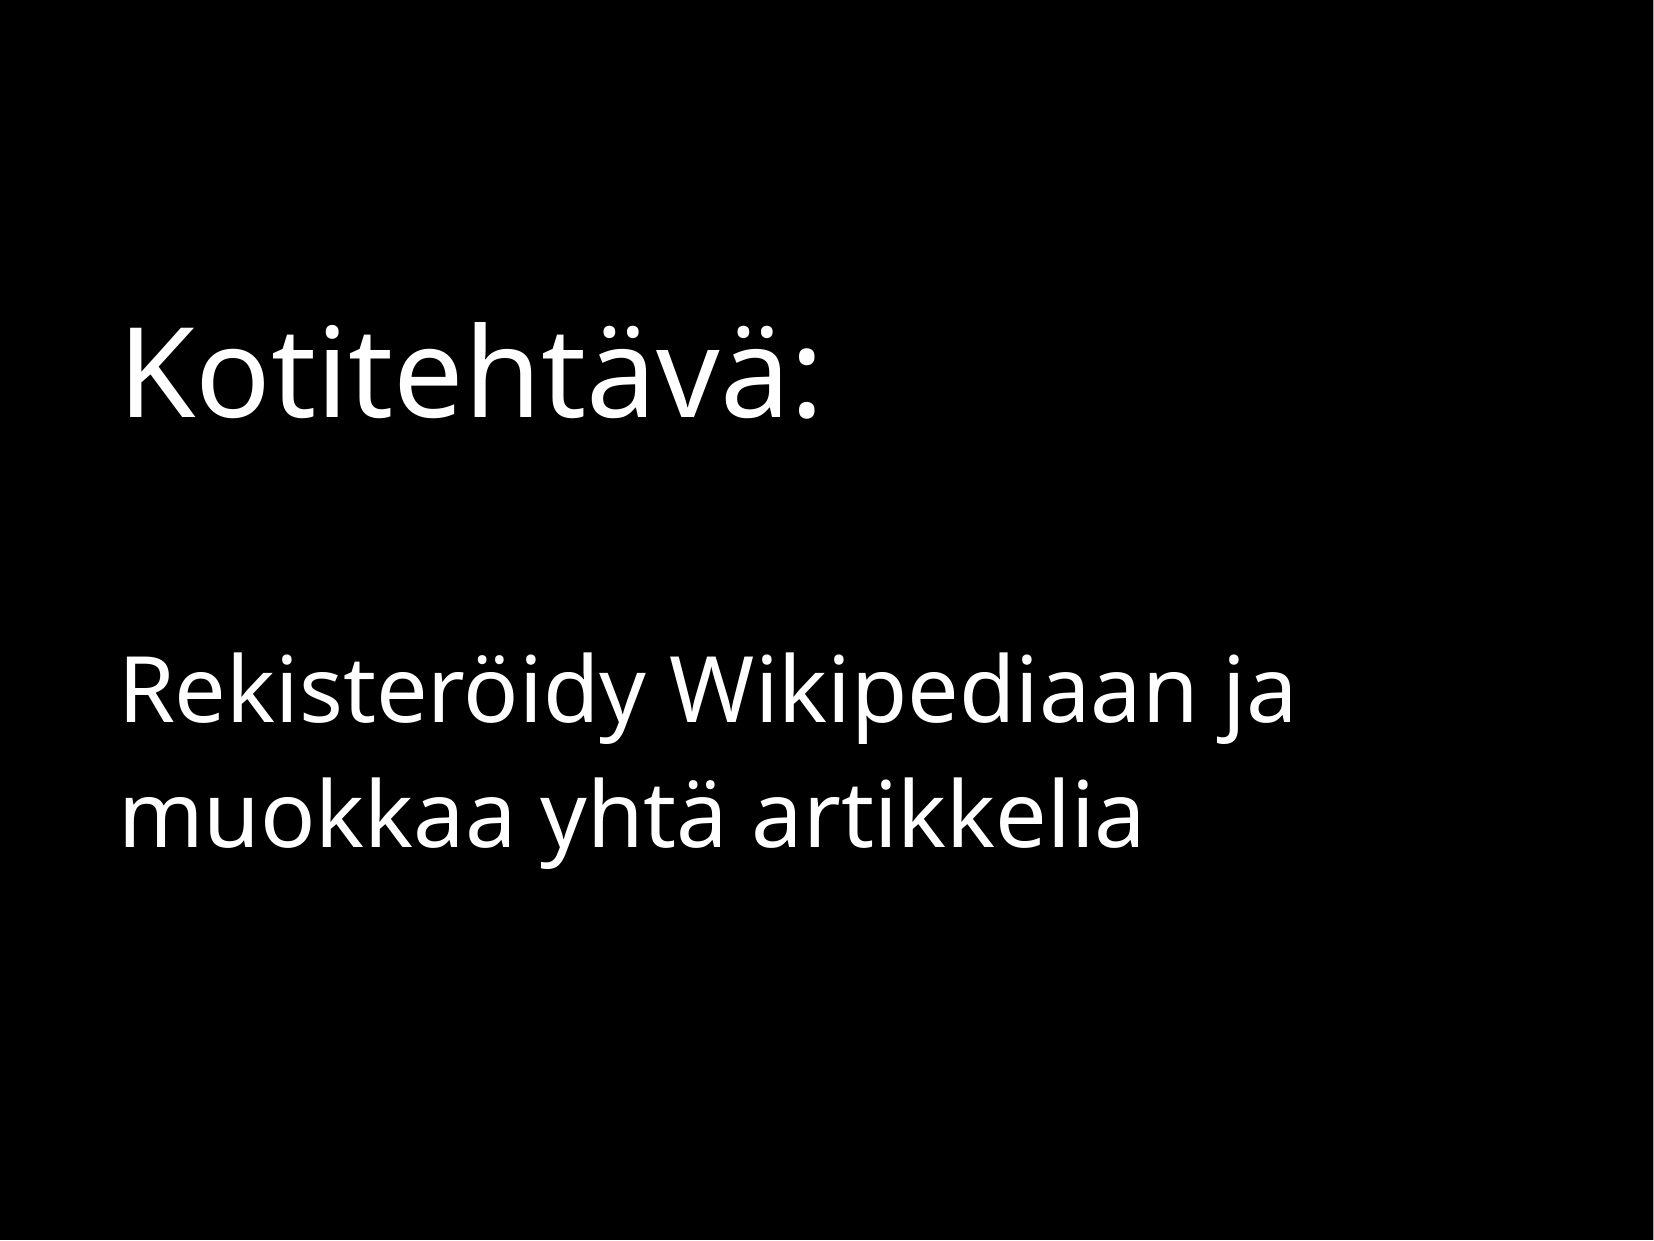

Kotitehtävä:
Rekisteröidy Wikipediaan ja
muokkaa yhtä artikkelia